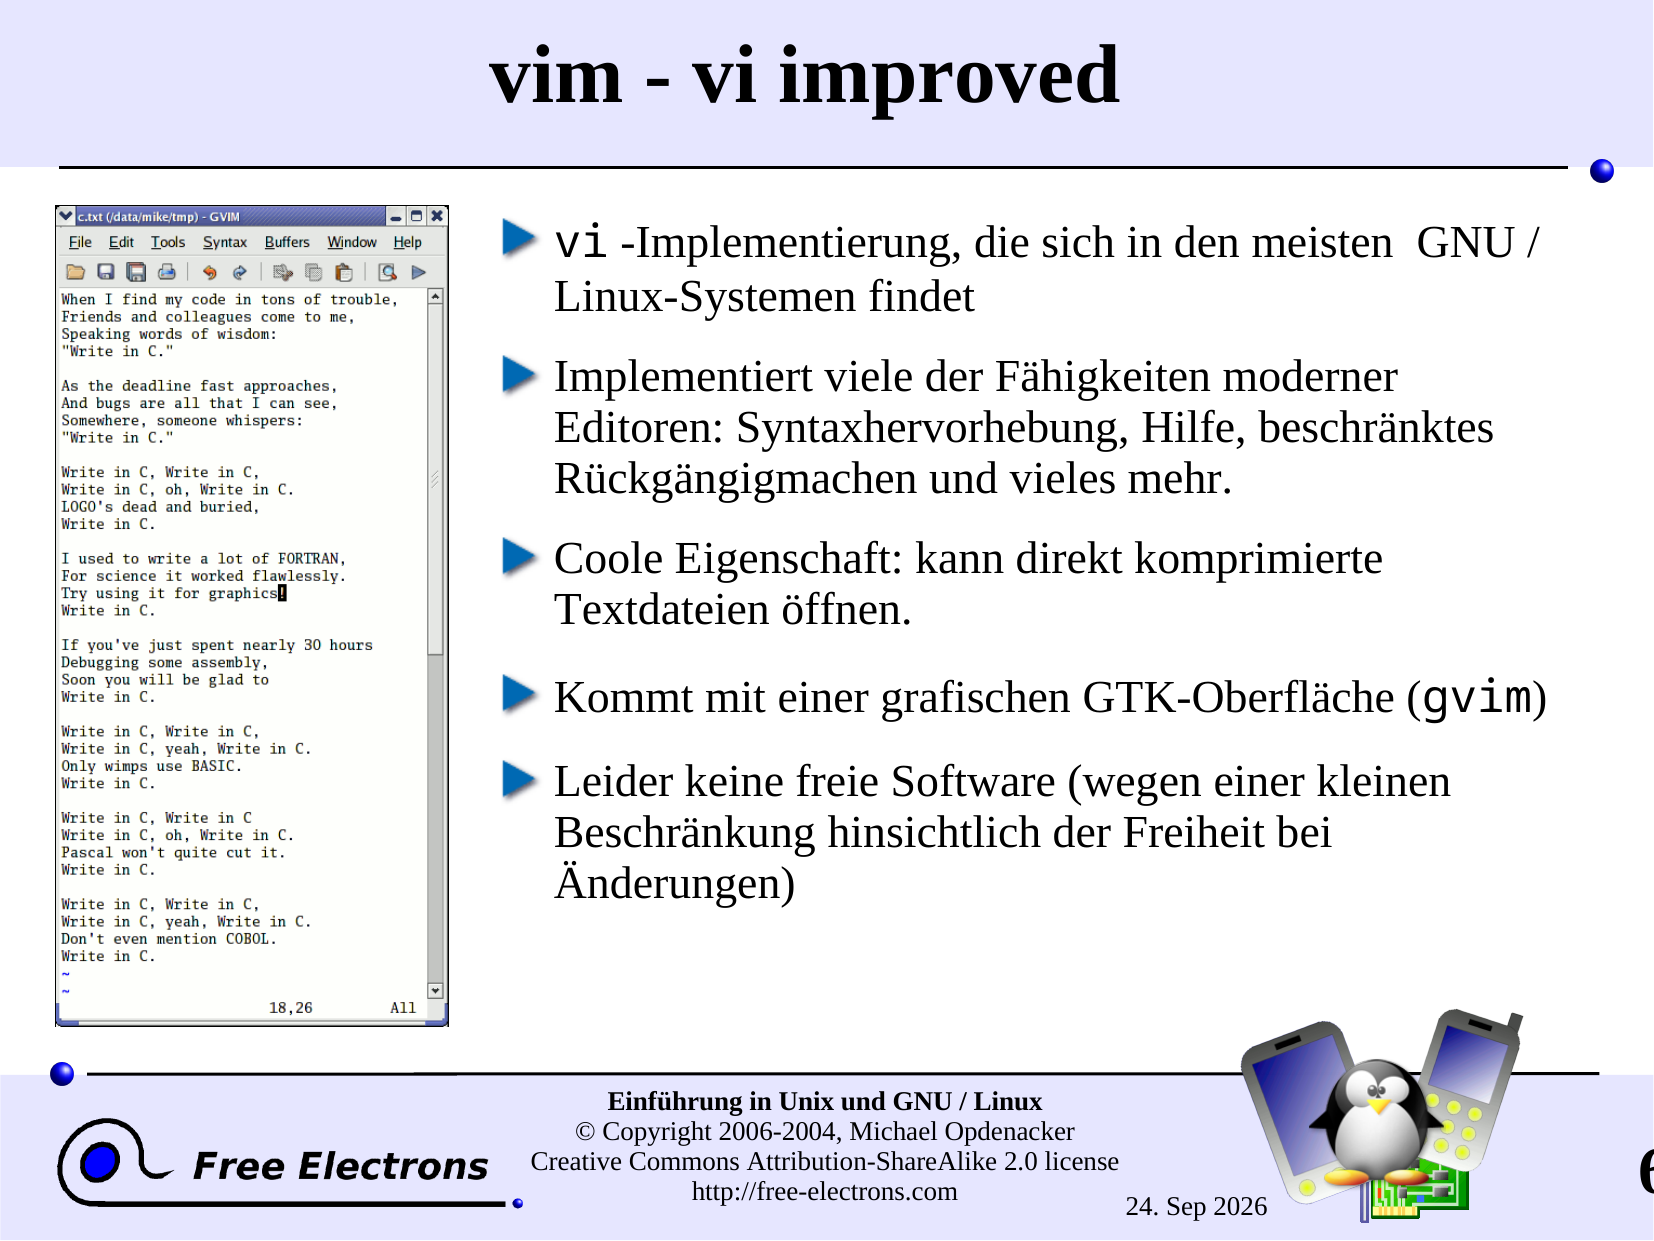

# vim - vi improved
vi -Implementierung, die sich in den meisten GNU / Linux-Systemen findet
Implementiert viele der Fähigkeiten moderner Editoren: Syntaxhervorhebung, Hilfe, beschränktes Rückgängigmachen und vieles mehr.
Coole Eigenschaft: kann direkt komprimierte Textdateien öffnen.
Kommt mit einer grafischen GTK-Oberfläche (gvim)
Leider keine freie Software (wegen einer kleinen Beschränkung hinsichtlich der Freiheit bei Änderungen)